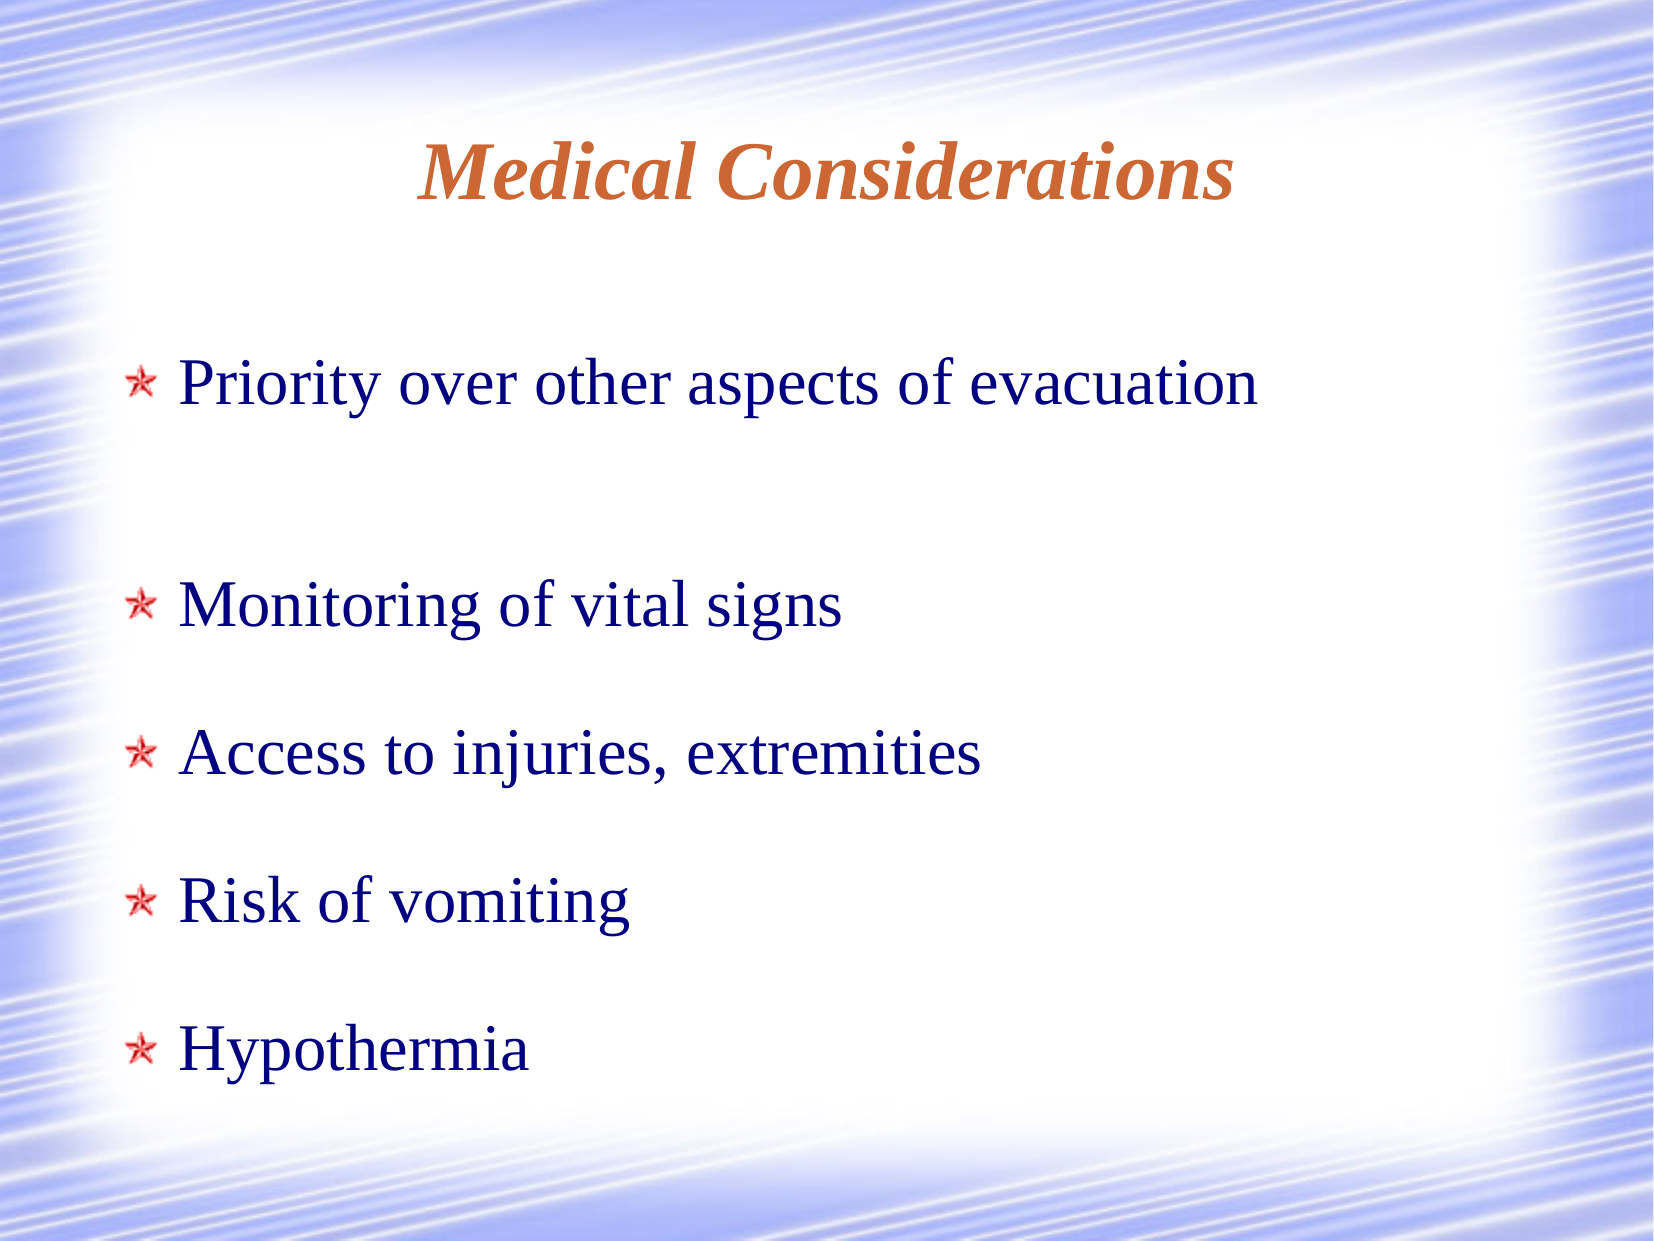

# Medical Considerations
 Priority over other aspects of evacuation
 Monitoring of vital signs
 Access to injuries, extremities
 Risk of vomiting
 Hypothermia